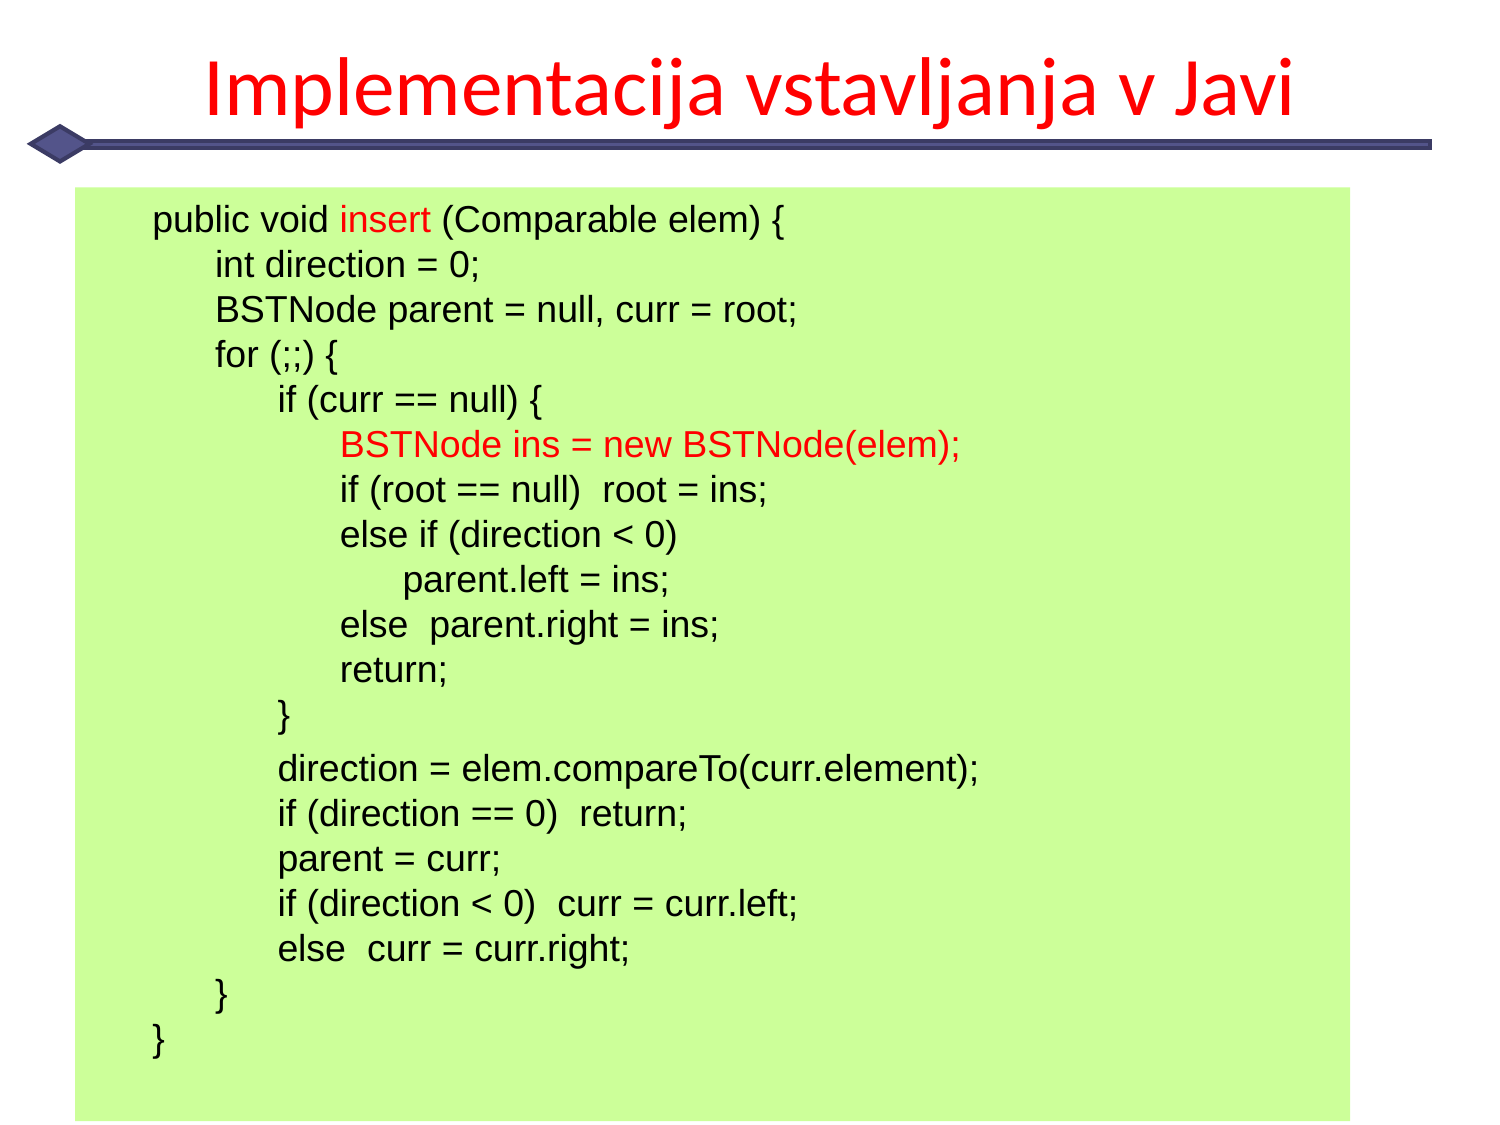

# Implementacija vstavljanja v Javi
	public void insert (Comparable elem) {
	int direction = 0;
	BSTNode parent = null, curr = root;
	for (;;) {
		if (curr == null) {
			BSTNode ins = new BSTNode(elem);
			if (root == null) root = ins;
			else if (direction < 0)
				parent.left = ins;
			else parent.right = ins;
			return;
		}
			direction = elem.compareTo(curr.element);
		if (direction == 0) return;
		parent = curr;
		if (direction < 0) curr = curr.left;
		else curr = curr.right;
	}
}